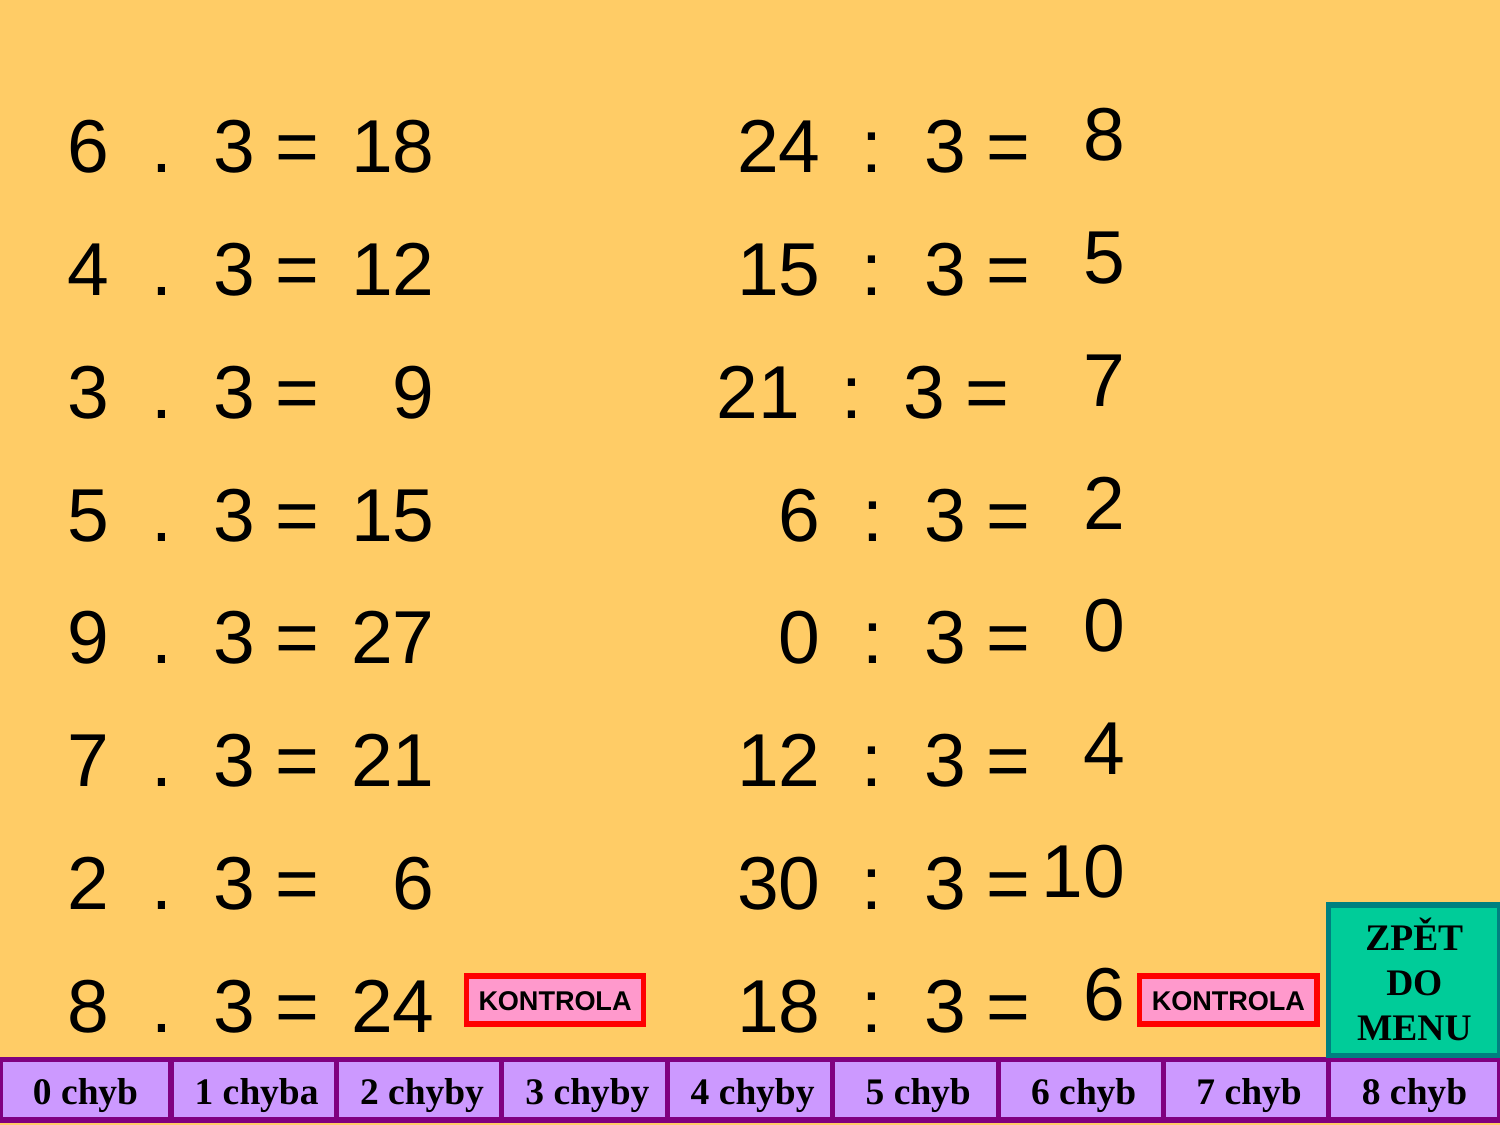

8
5
7
2
0
4
10
6
6 . 3 =
4 . 3 =
3 . 3 =
5 . 3 =
9 . 3 =
7 . 3 =
2 . 3 =
8 . 3 =
18
12
 9
15
27
21
 6
24
24 : 3 =
15 : 3 =
21 : 3 =
6 : 3 =
0 : 3 =
12 : 3 =
30 : 3 =
18 : 3 =
ZPĚT DO MENU
KONTROLA
KONTROLA
0 chyb
1 chyba
2 chyby
3 chyby
4 chyby
5 chyb
6 chyb
7 chyb
8 chyb